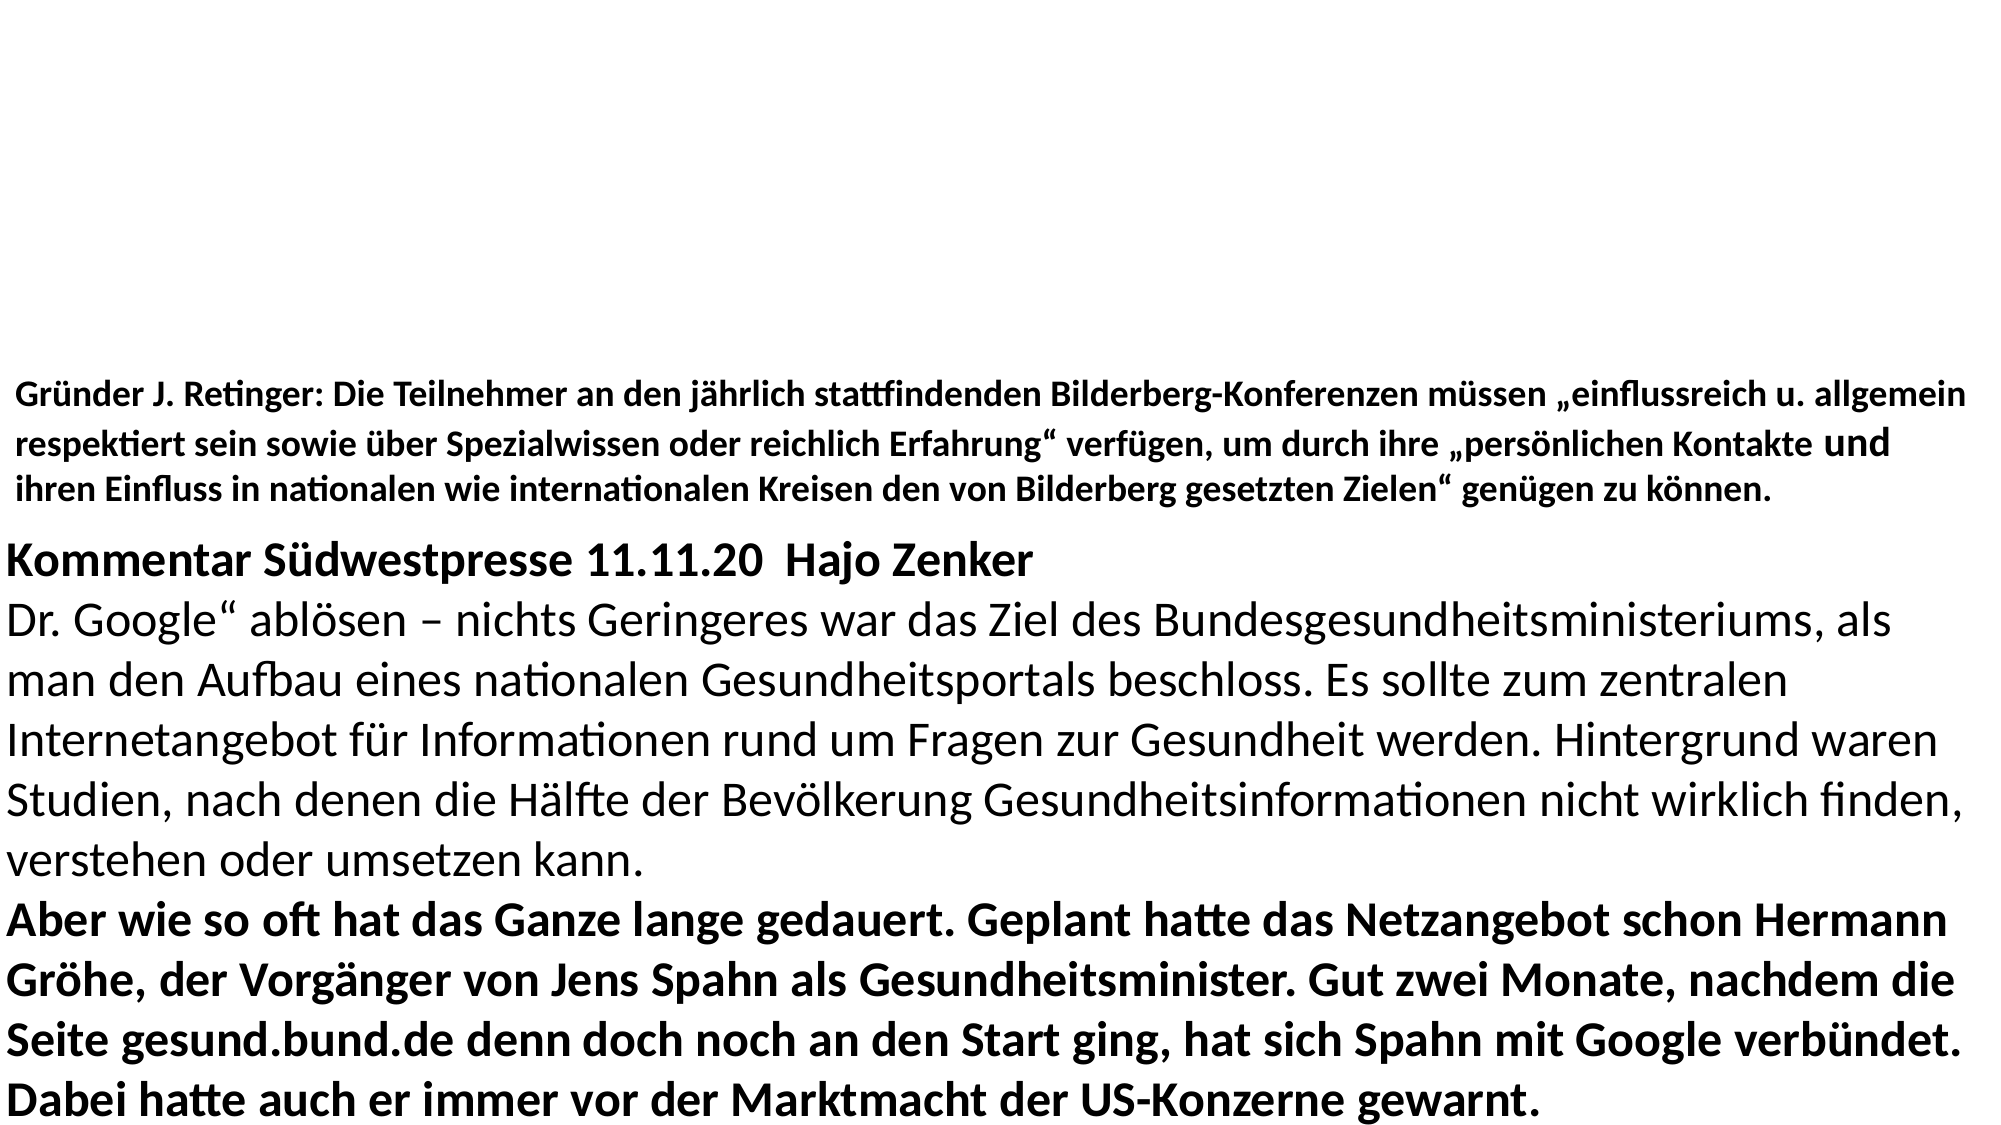

Gründer J. Retinger: Die Teilnehmer an den jährlich stattfindenden Bilderberg-Konferenzen müssen „einflussreich u. allgemein respektiert sein sowie über Spezialwissen oder reichlich Erfahrung“ verfügen, um durch ihre „persönlichen Kontakte und ihren Einfluss in nationalen wie internationalen Kreisen den von Bilderberg gesetzten Zielen“ genügen zu können.
Kommentar Südwestpresse 11.11.20 Hajo Zenker
Dr. Google“ ablösen – nichts Geringeres war das Ziel des Bundesgesundheitsministeriums, als man den Aufbau eines nationalen Gesundheitsportals beschloss. Es sollte zum zentralen Internetangebot für Informationen rund um Fragen zur Gesundheit werden. Hintergrund waren Studien, nach denen die Hälfte der Bevölkerung Gesundheitsinformationen nicht wirklich finden, verstehen oder umsetzen kann.
Aber wie so oft hat das Ganze lange gedauert. Geplant hatte das Netzangebot schon Hermann Gröhe, der Vorgänger von Jens Spahn als Gesundheitsminister. Gut zwei Monate, nachdem die Seite gesund.bund.de denn doch noch an den Start ging, hat sich Spahn mit Google verbündet. Dabei hatte auch er immer vor der Marktmacht der US-Konzerne gewarnt.